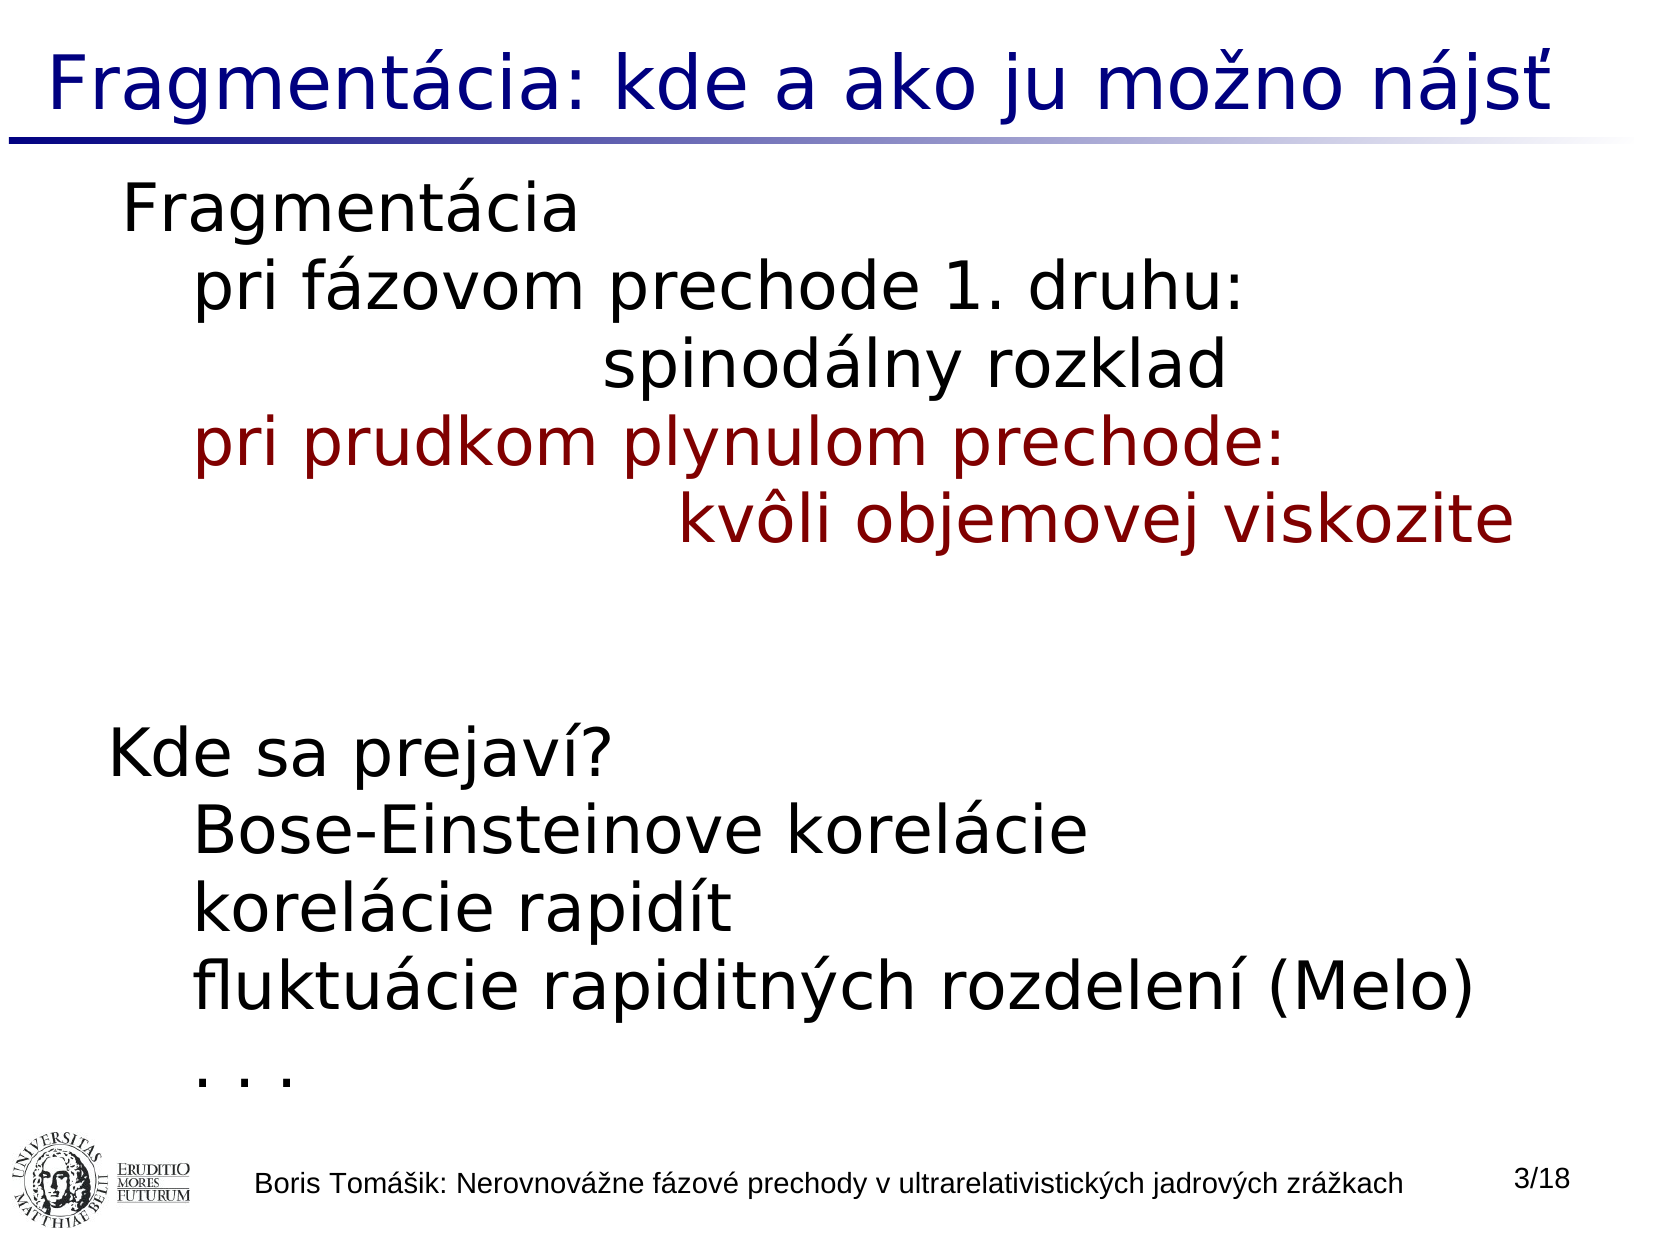

# Fragmentácia: kde a ako ju možno nájsť
Fragmentácia
pri fázovom prechode 1. druhu: 									spinodálny rozklad
pri prudkom plynulom prechode:
						kvôli objemovej viskozite
 Kde sa prejaví?
Bose-Einsteinove korelácie
korelácie rapidít
fluktuácie rapiditných rozdelení (Melo)
. . .
3